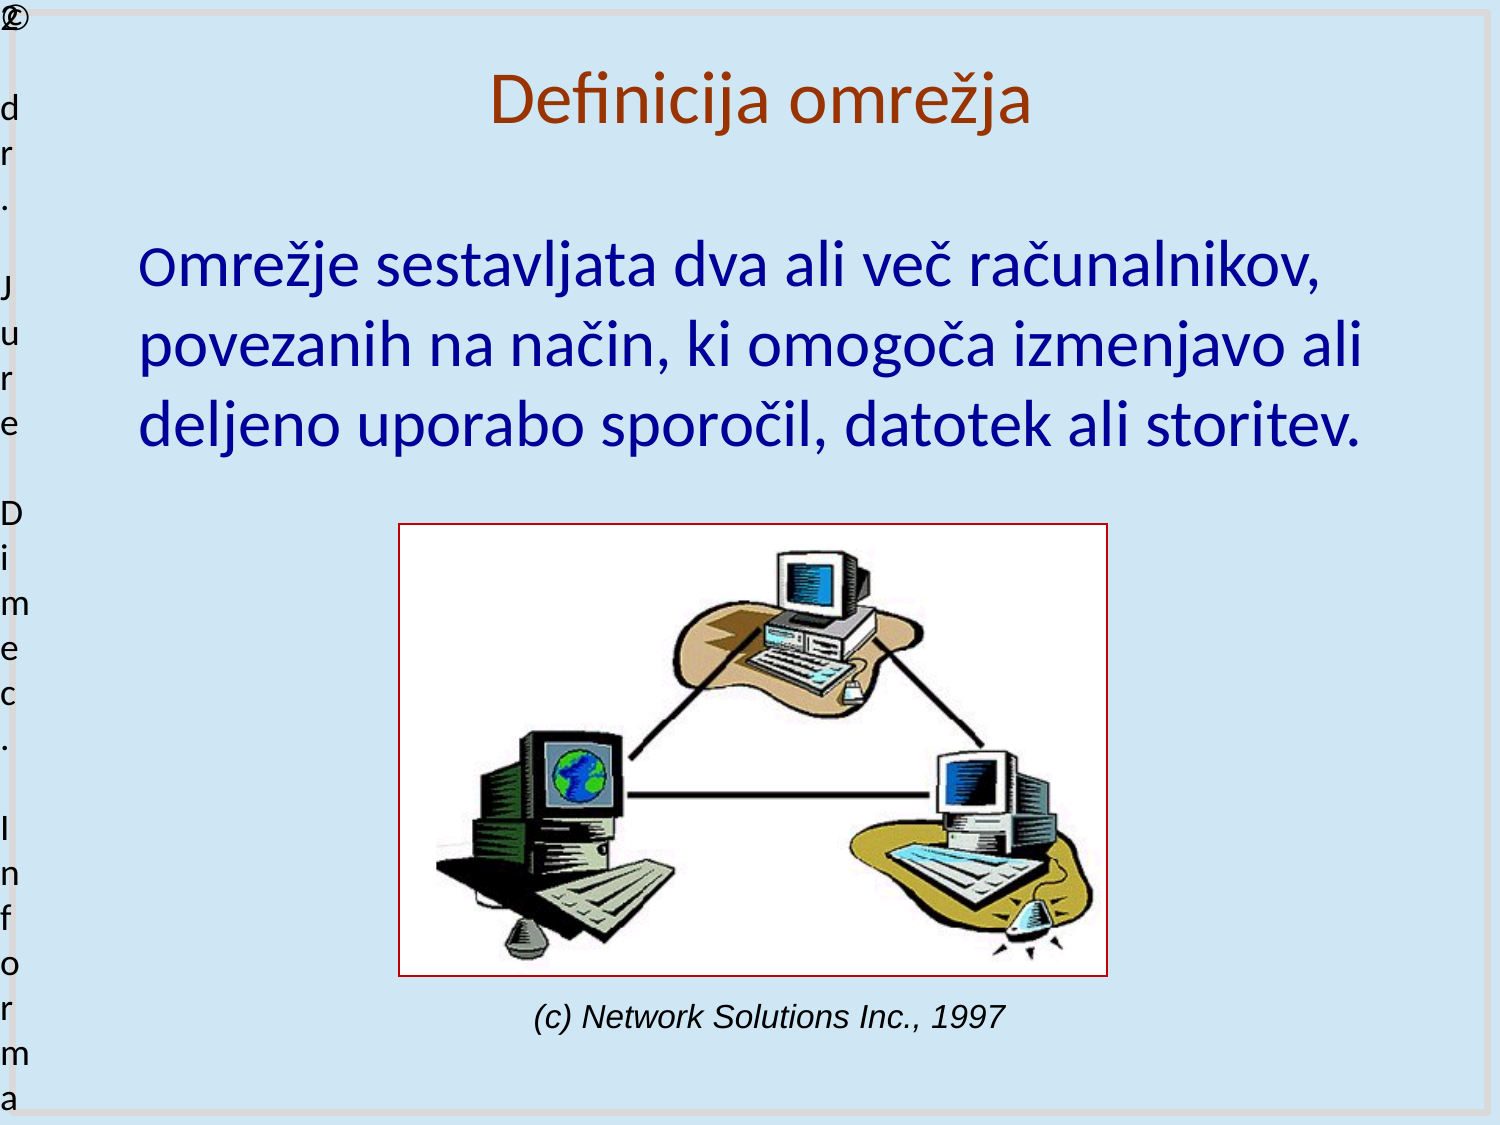

© dr. Jure Dimec. Informacijski viri na Internetu (2012 / 13). Uvod in zgodovina Interneta.
# Definicija omrežja
Omrežje sestavljata dva ali več računalnikov, povezanih na način, ki omogoča izmenjavo ali deljeno uporabo sporočil, datotek ali storitev.
(c) Network Solutions Inc., 1997